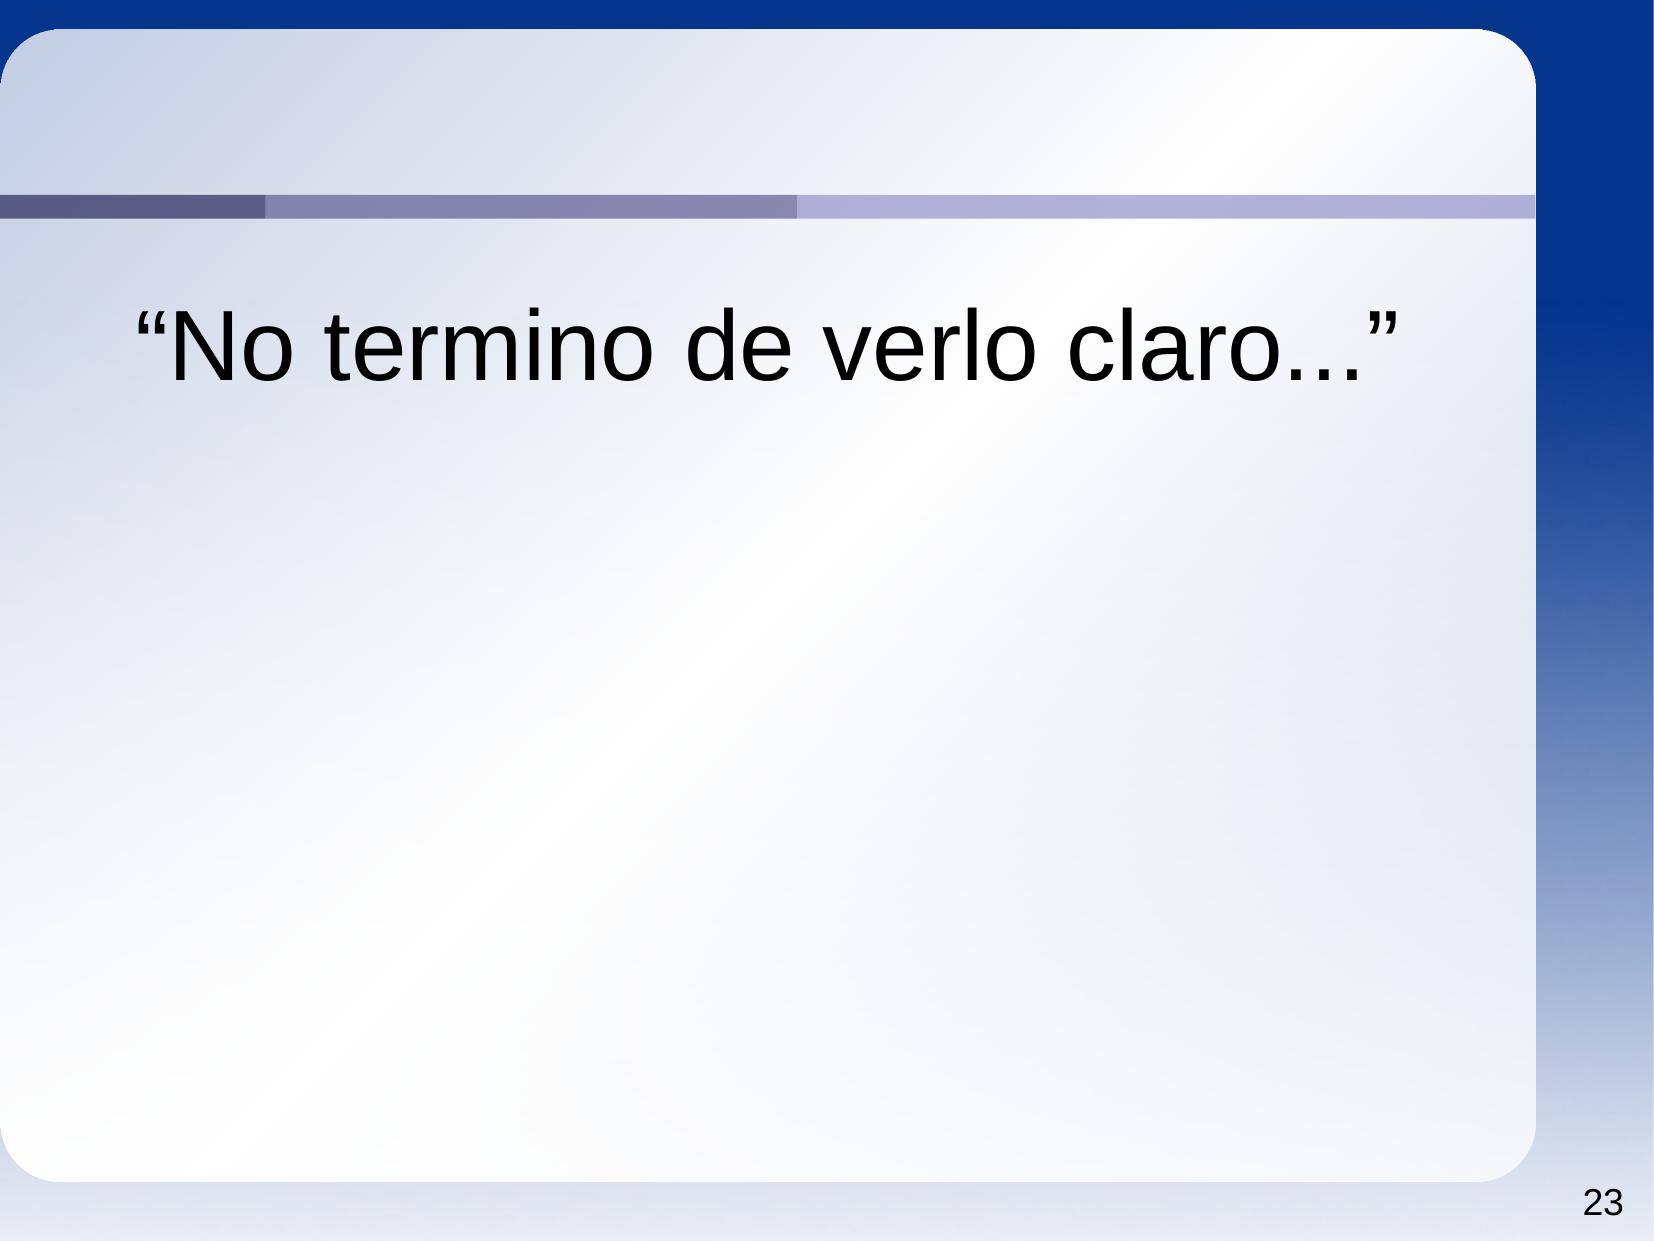

# “No termino de verlo claro...”
23